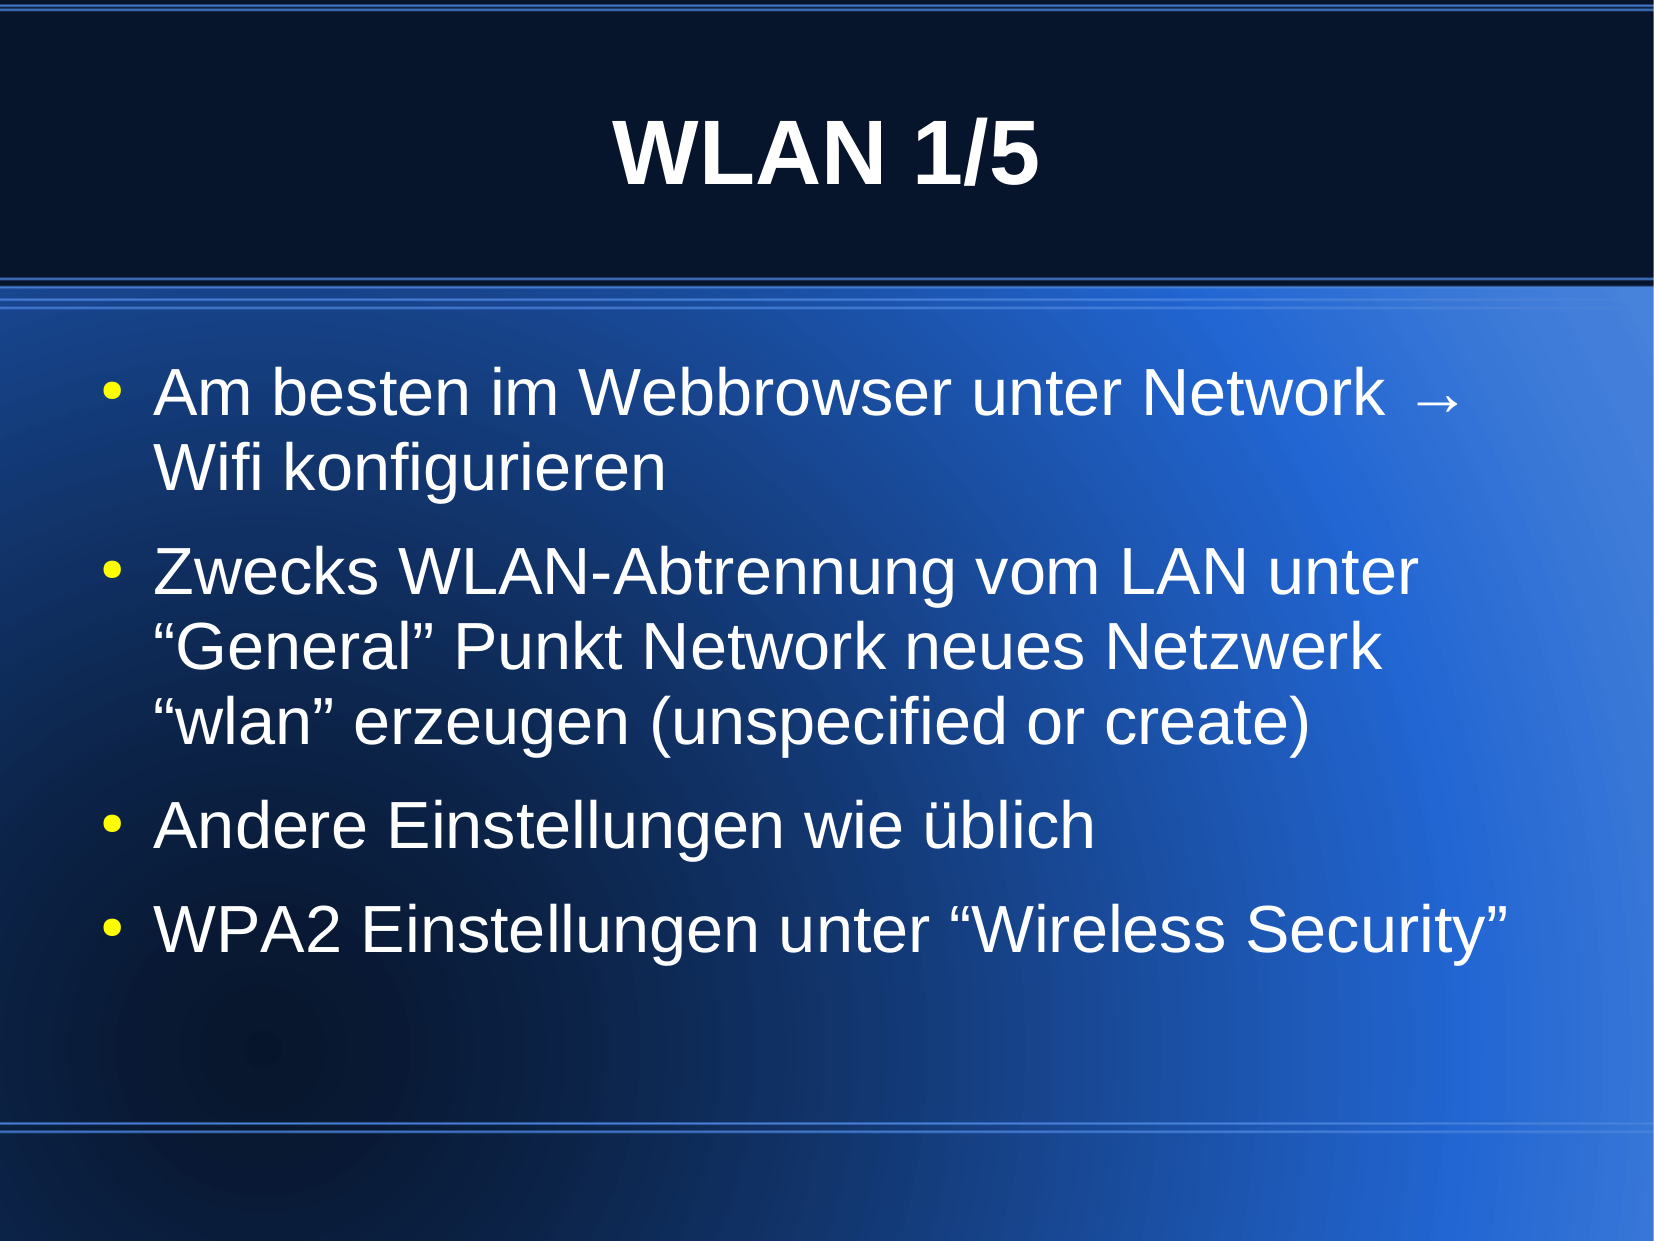

# WLAN 1/5
Am besten im Webbrowser unter Network → Wifi konfigurieren
Zwecks WLAN-Abtrennung vom LAN unter “General” Punkt Network neues Netzwerk “wlan” erzeugen (unspecified or create)
Andere Einstellungen wie üblich
WPA2 Einstellungen unter “Wireless Security”